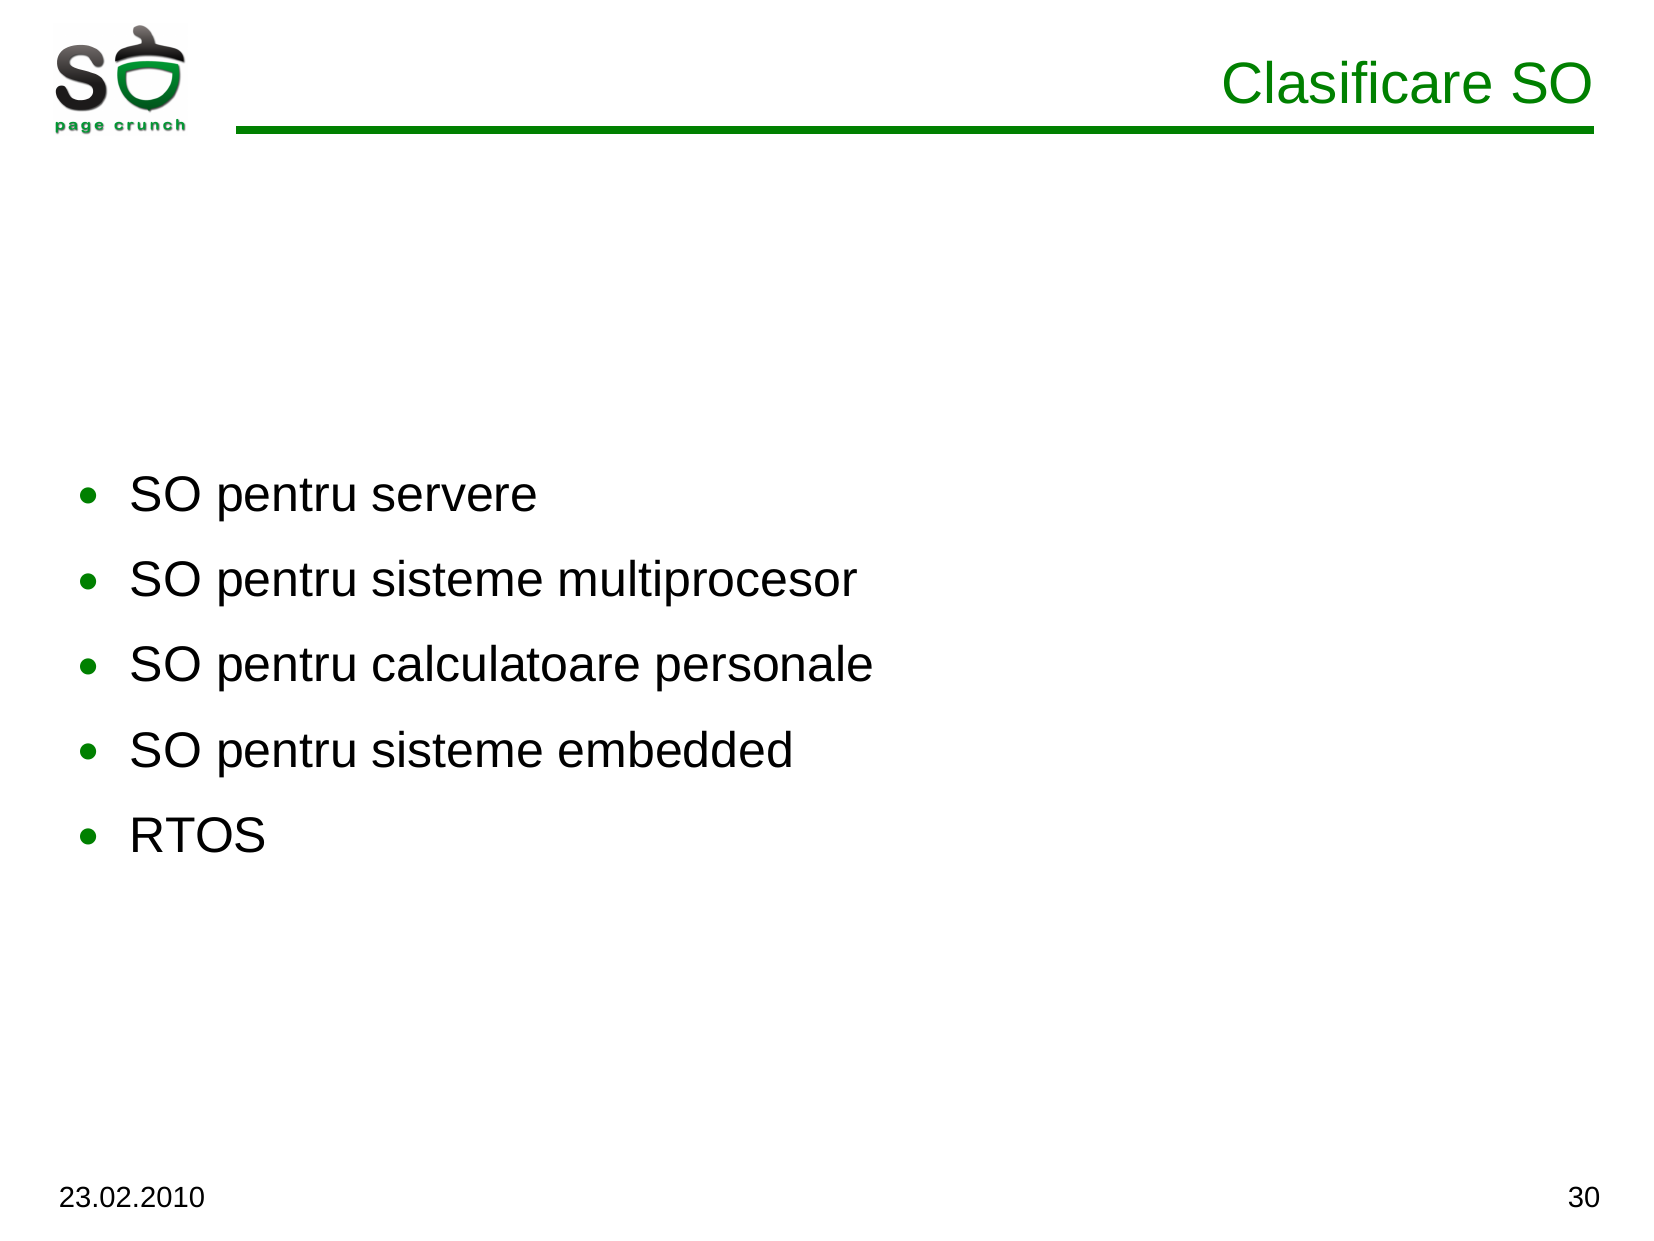

# Clasificare SO
SO pentru servere
SO pentru sisteme multiprocesor
SO pentru calculatoare personale
SO pentru sisteme embedded
RTOS
23.02.2010
30